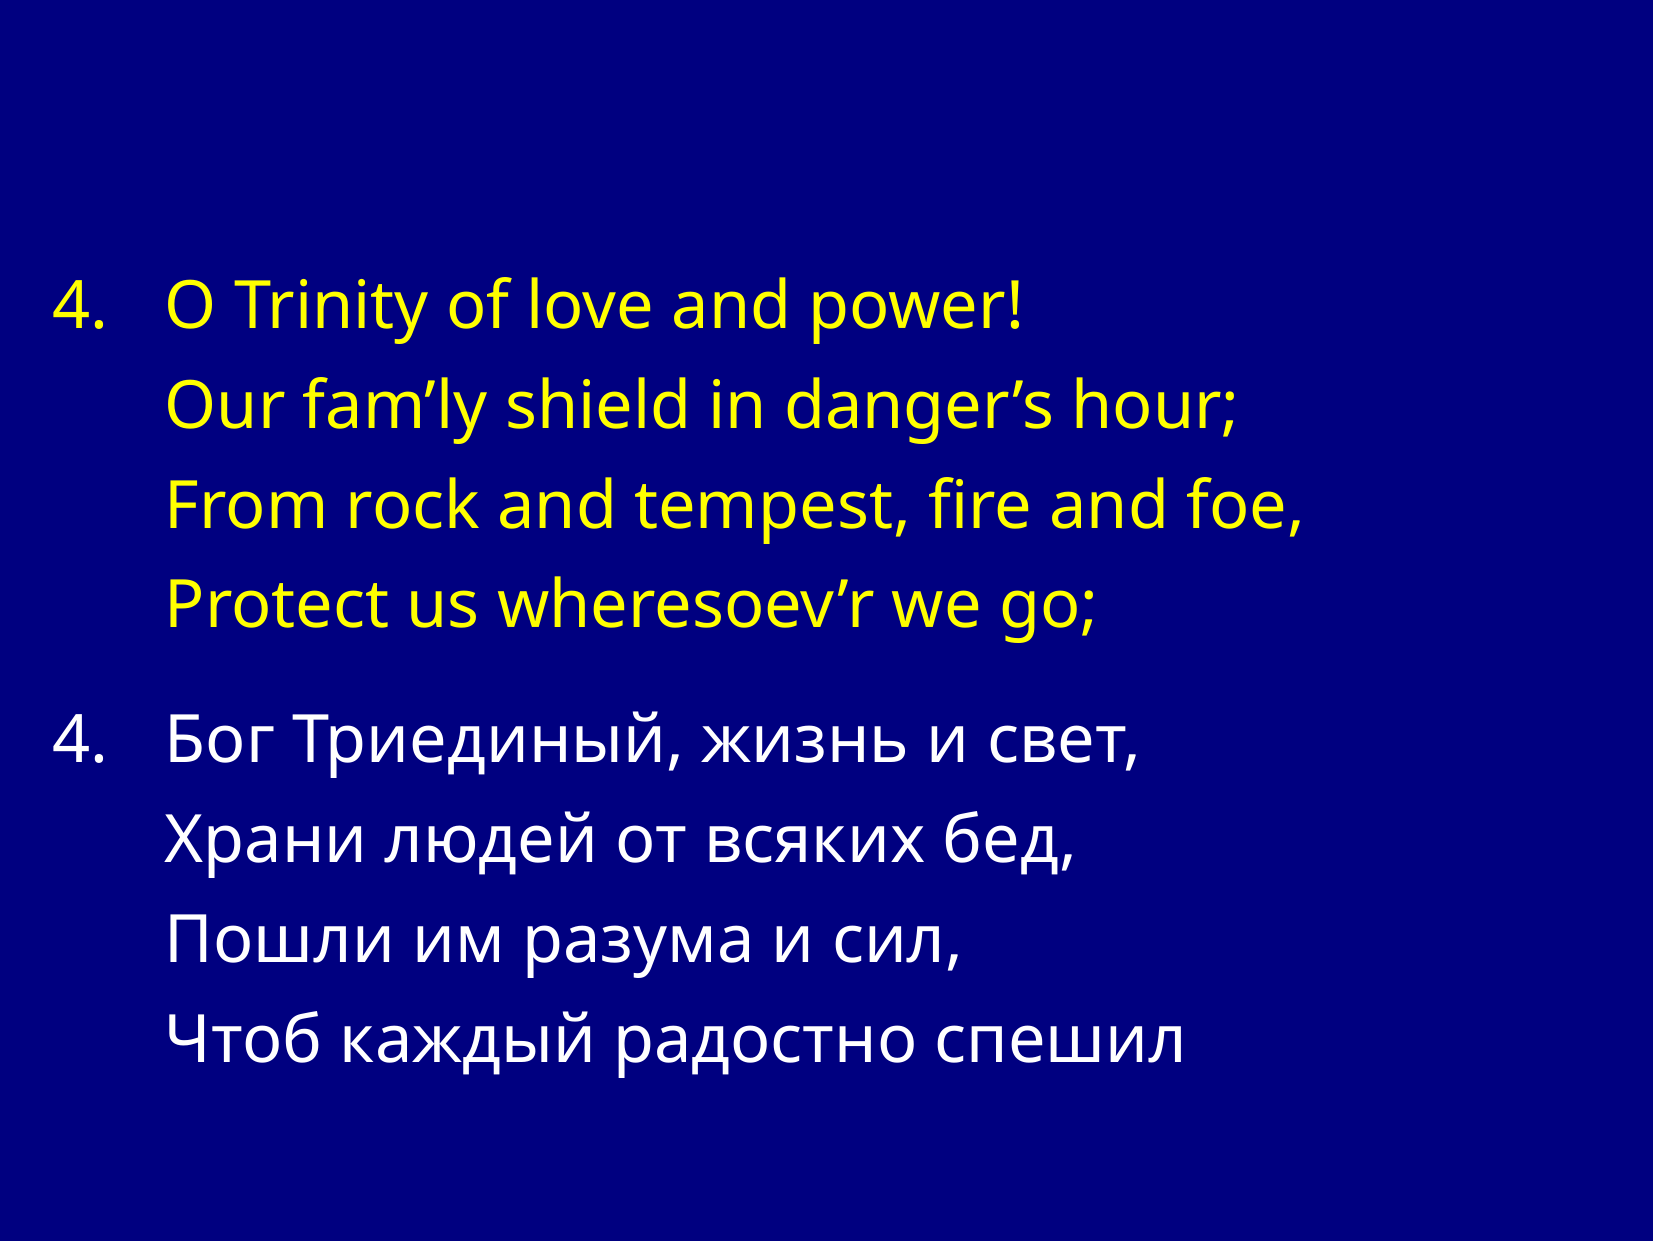

4.	O Trinity of love and power!
	Our fam’ly shield in danger’s hour;
	From rock and tempest, fire and foe,
	Protect us wheresoev’r we go;
4.	Бог Триединый, жизнь и свет,
	Храни людей от всяких бед,
	Пошли им разума и сил,
	Чтоб каждый радостно спешил